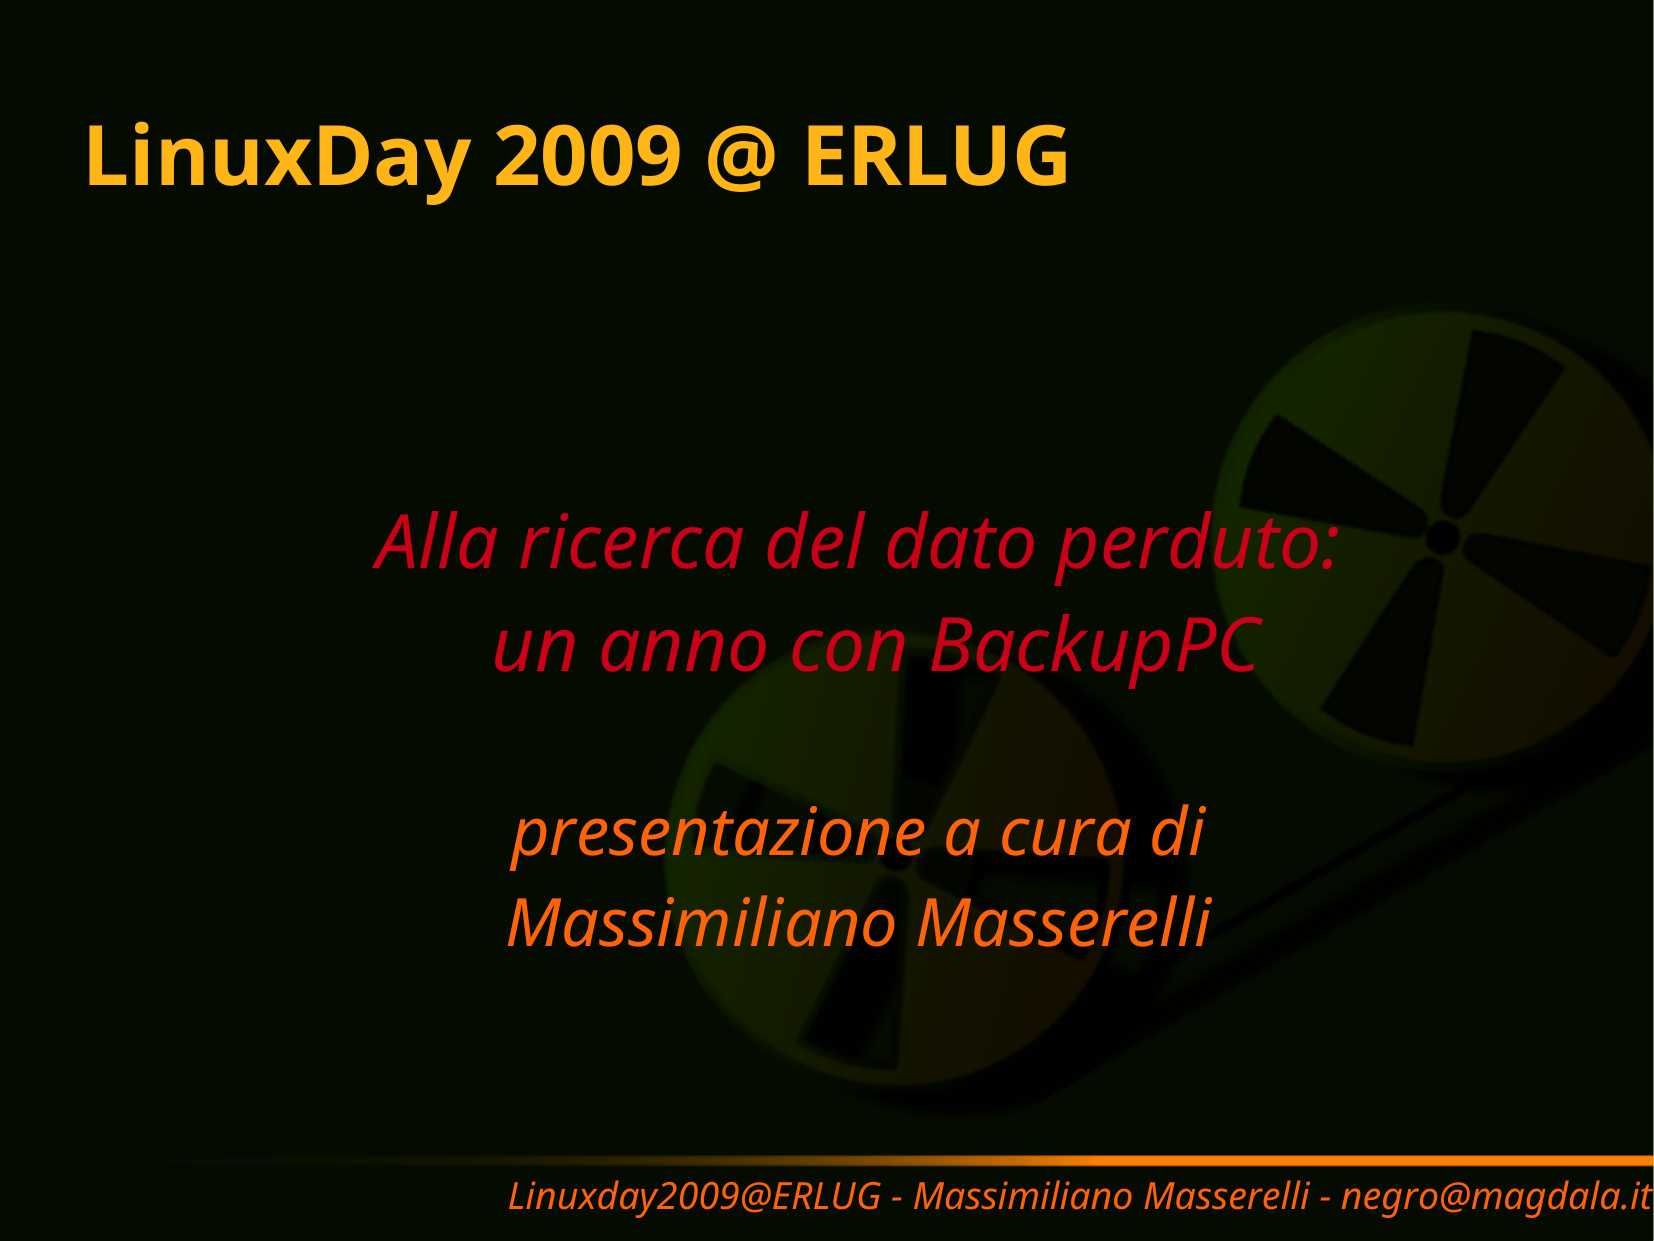

# LinuxDay 2009 @ ERLUG
Alla ricerca del dato perduto:
un anno con BackupPC
presentazione a cura di
Massimiliano Masserelli